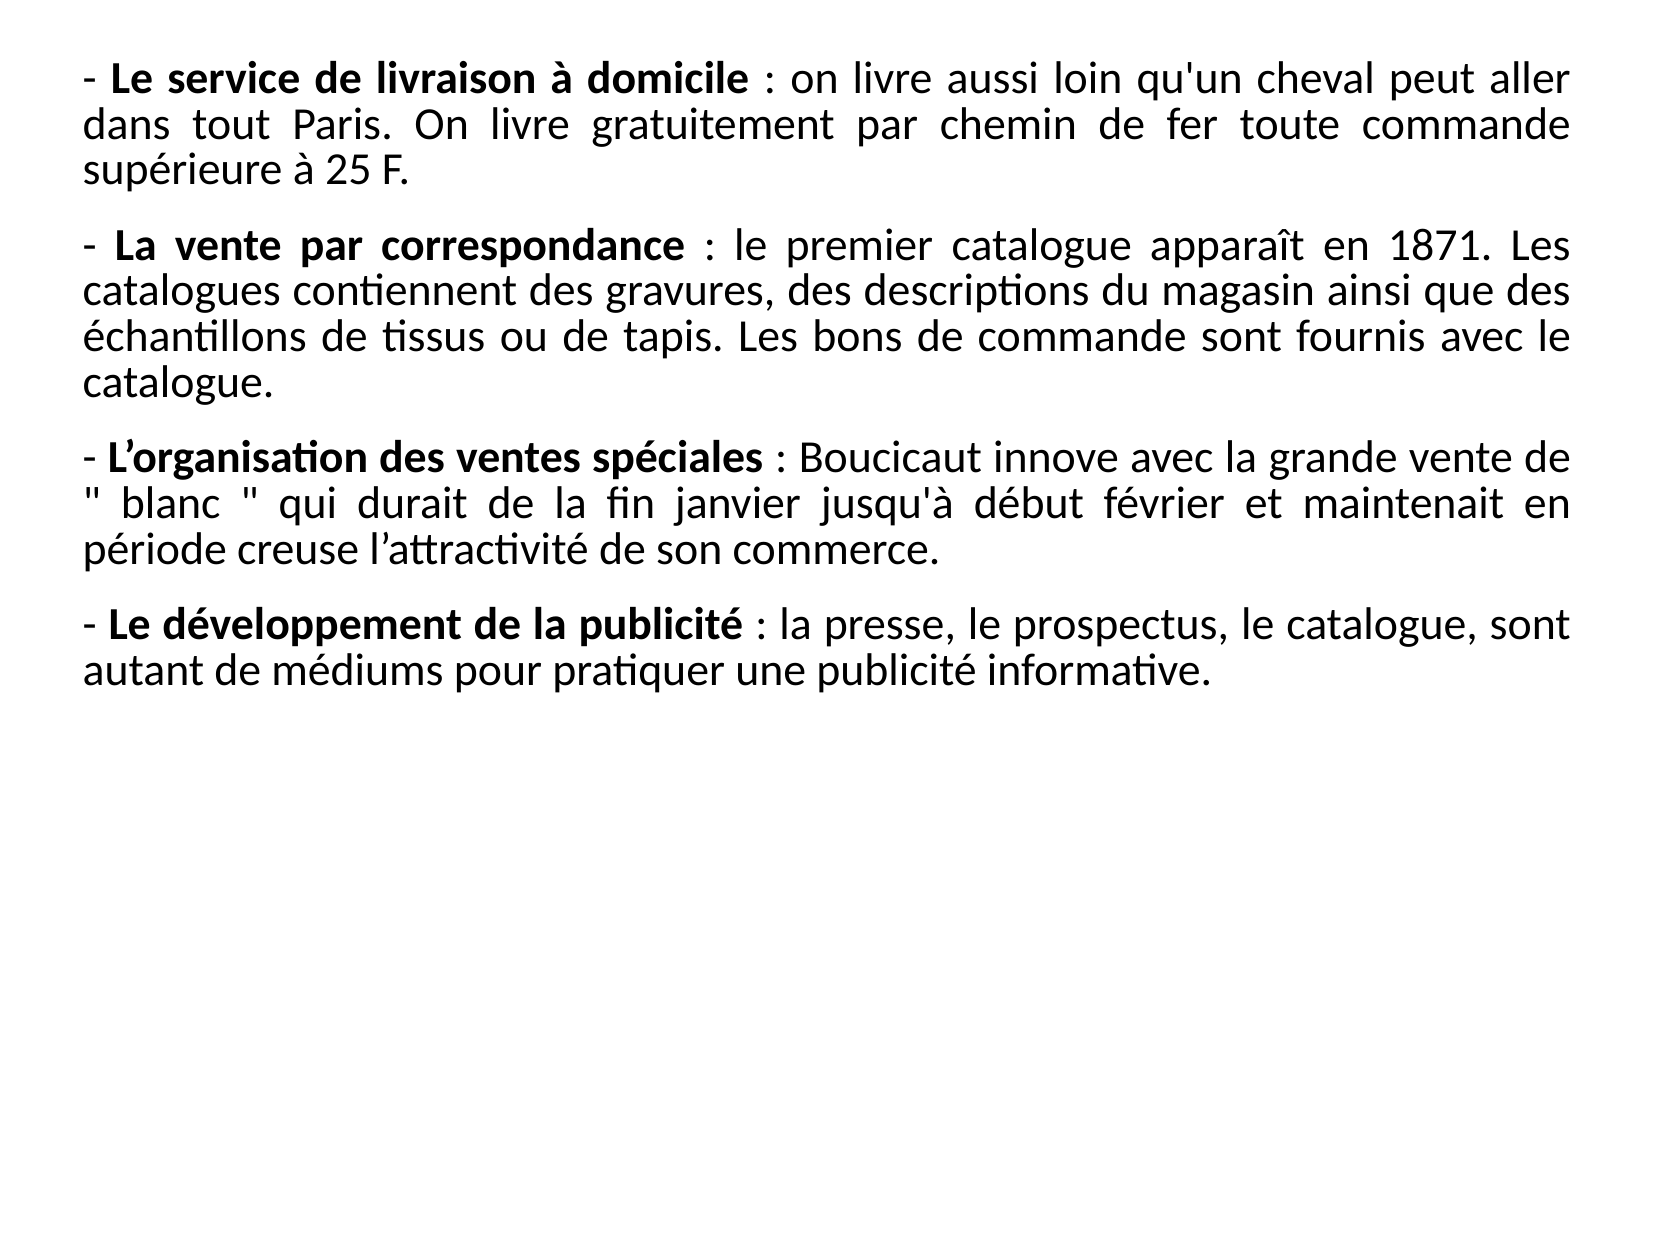

# - Le service de livraison à domicile : on livre aussi loin qu'un cheval peut aller dans tout Paris. On livre gratuitement par chemin de fer toute commande supérieure à 25 F.
- La vente par correspondance : le premier catalogue apparaît en 1871. Les catalogues contiennent des gravures, des descriptions du magasin ainsi que des échantillons de tissus ou de tapis. Les bons de commande sont fournis avec le catalogue.
- L’organisation des ventes spéciales : Boucicaut innove avec la grande vente de " blanc " qui durait de la fin janvier jusqu'à début février et maintenait en période creuse l’attractivité de son commerce.
- Le développement de la publicité : la presse, le prospectus, le catalogue, sont autant de médiums pour pratiquer une publicité informative.